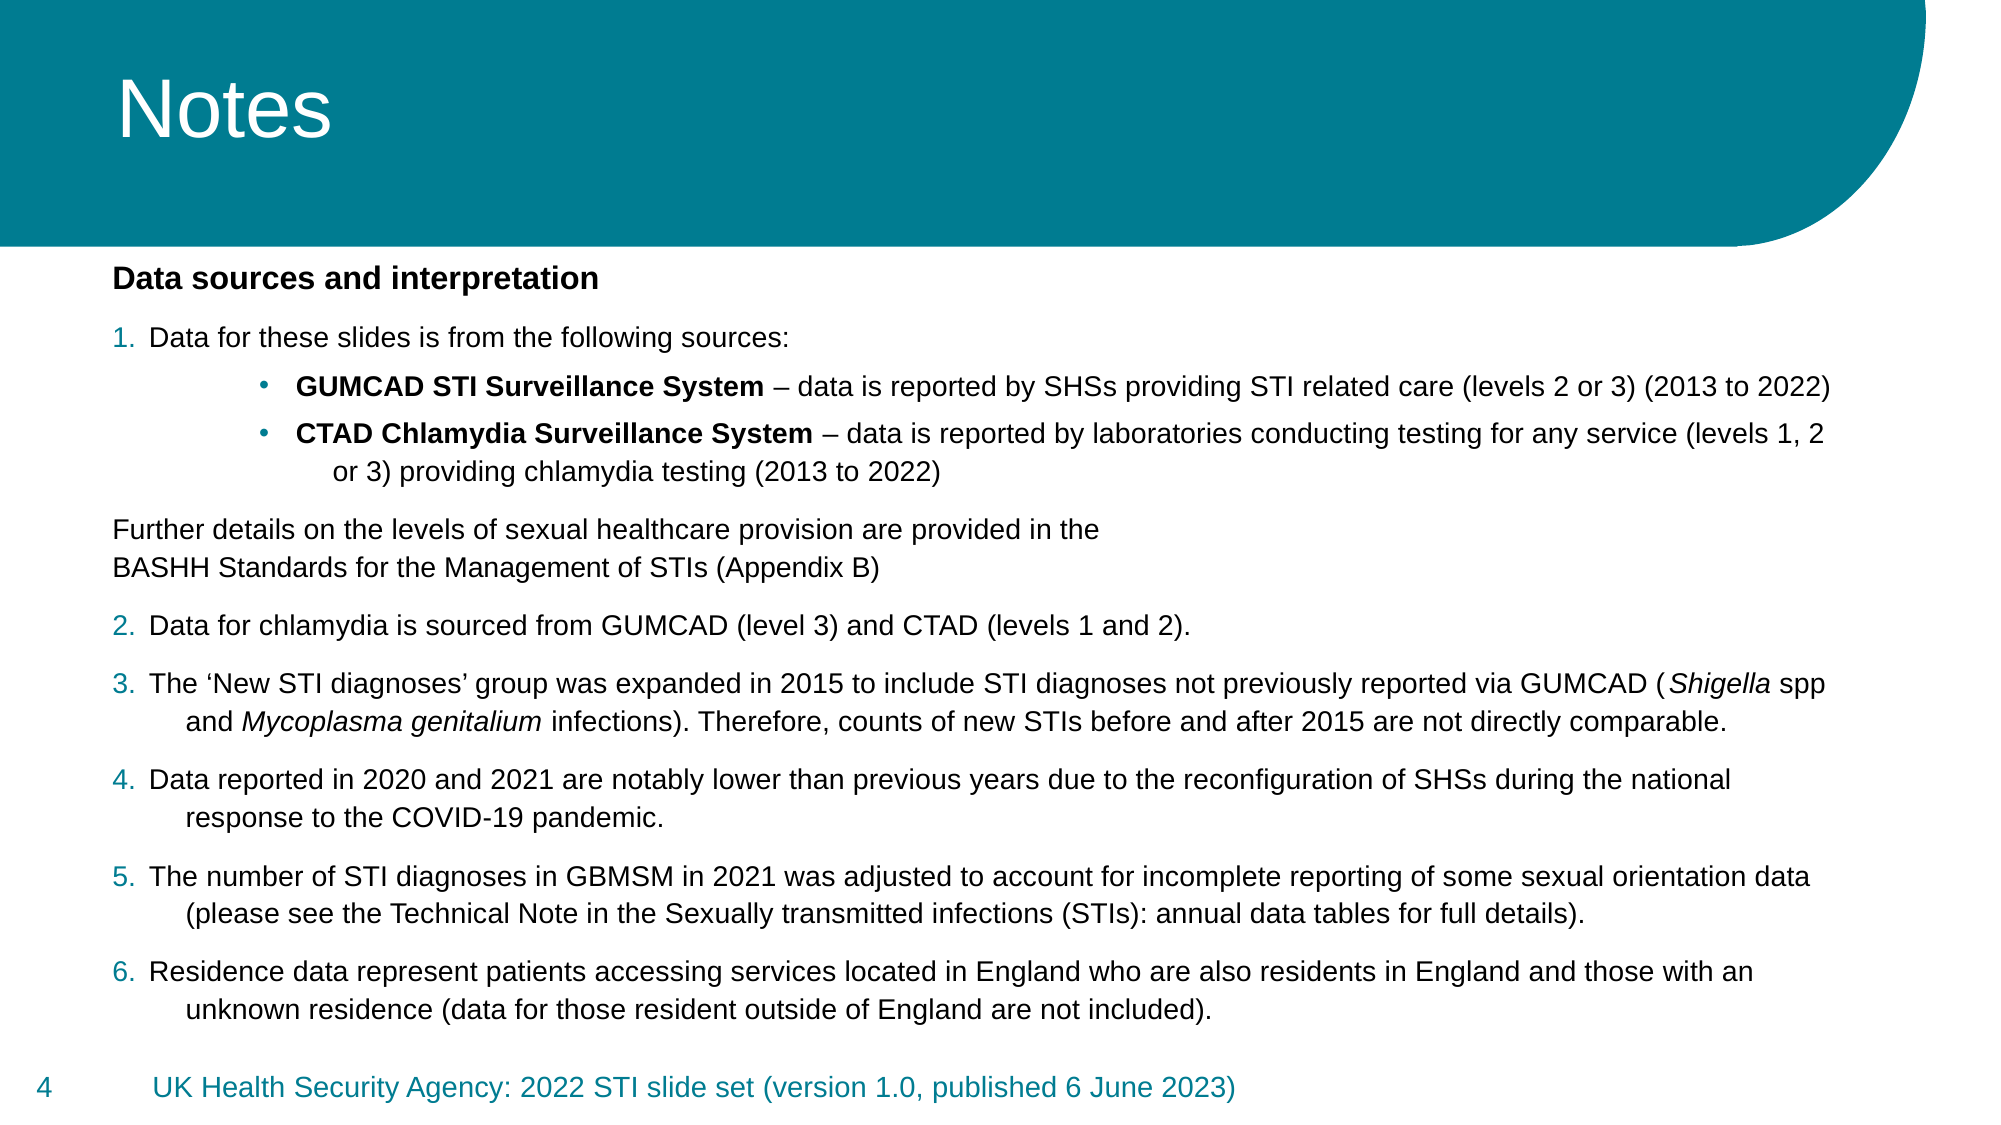

# Notes
Data sources and interpretation
Data for these slides is from the following sources:
GUMCAD STI Surveillance System – data is reported by SHSs providing STI related care (levels 2 or 3) (2013 to 2022)
CTAD Chlamydia Surveillance System – data is reported by laboratories conducting testing for any service (levels 1, 2 or 3) providing chlamydia testing (2013 to 2022)
Further details on the levels of sexual healthcare provision are provided in the BASHH Standards for the Management of STIs (Appendix B)
Data for chlamydia is sourced from GUMCAD (level 3) and CTAD (levels 1 and 2).
The ‘New STI diagnoses’ group was expanded in 2015 to include STI diagnoses not previously reported via GUMCAD (Shigella spp and Mycoplasma genitalium infections). Therefore, counts of new STIs before and after 2015 are not directly comparable.
Data reported in 2020 and 2021 are notably lower than previous years due to the reconfiguration of SHSs during the national response to the COVID-19 pandemic.
The number of STI diagnoses in GBMSM in 2021 was adjusted to account for incomplete reporting of some sexual orientation data (please see the Technical Note in the Sexually transmitted infections (STIs): annual data tables for full details).
Residence data represent patients accessing services located in England who are also residents in England and those with an unknown residence (data for those resident outside of England are not included).
4
UK Health Security Agency: 2022 STI slide set (version 1.0, published 6 June 2023)